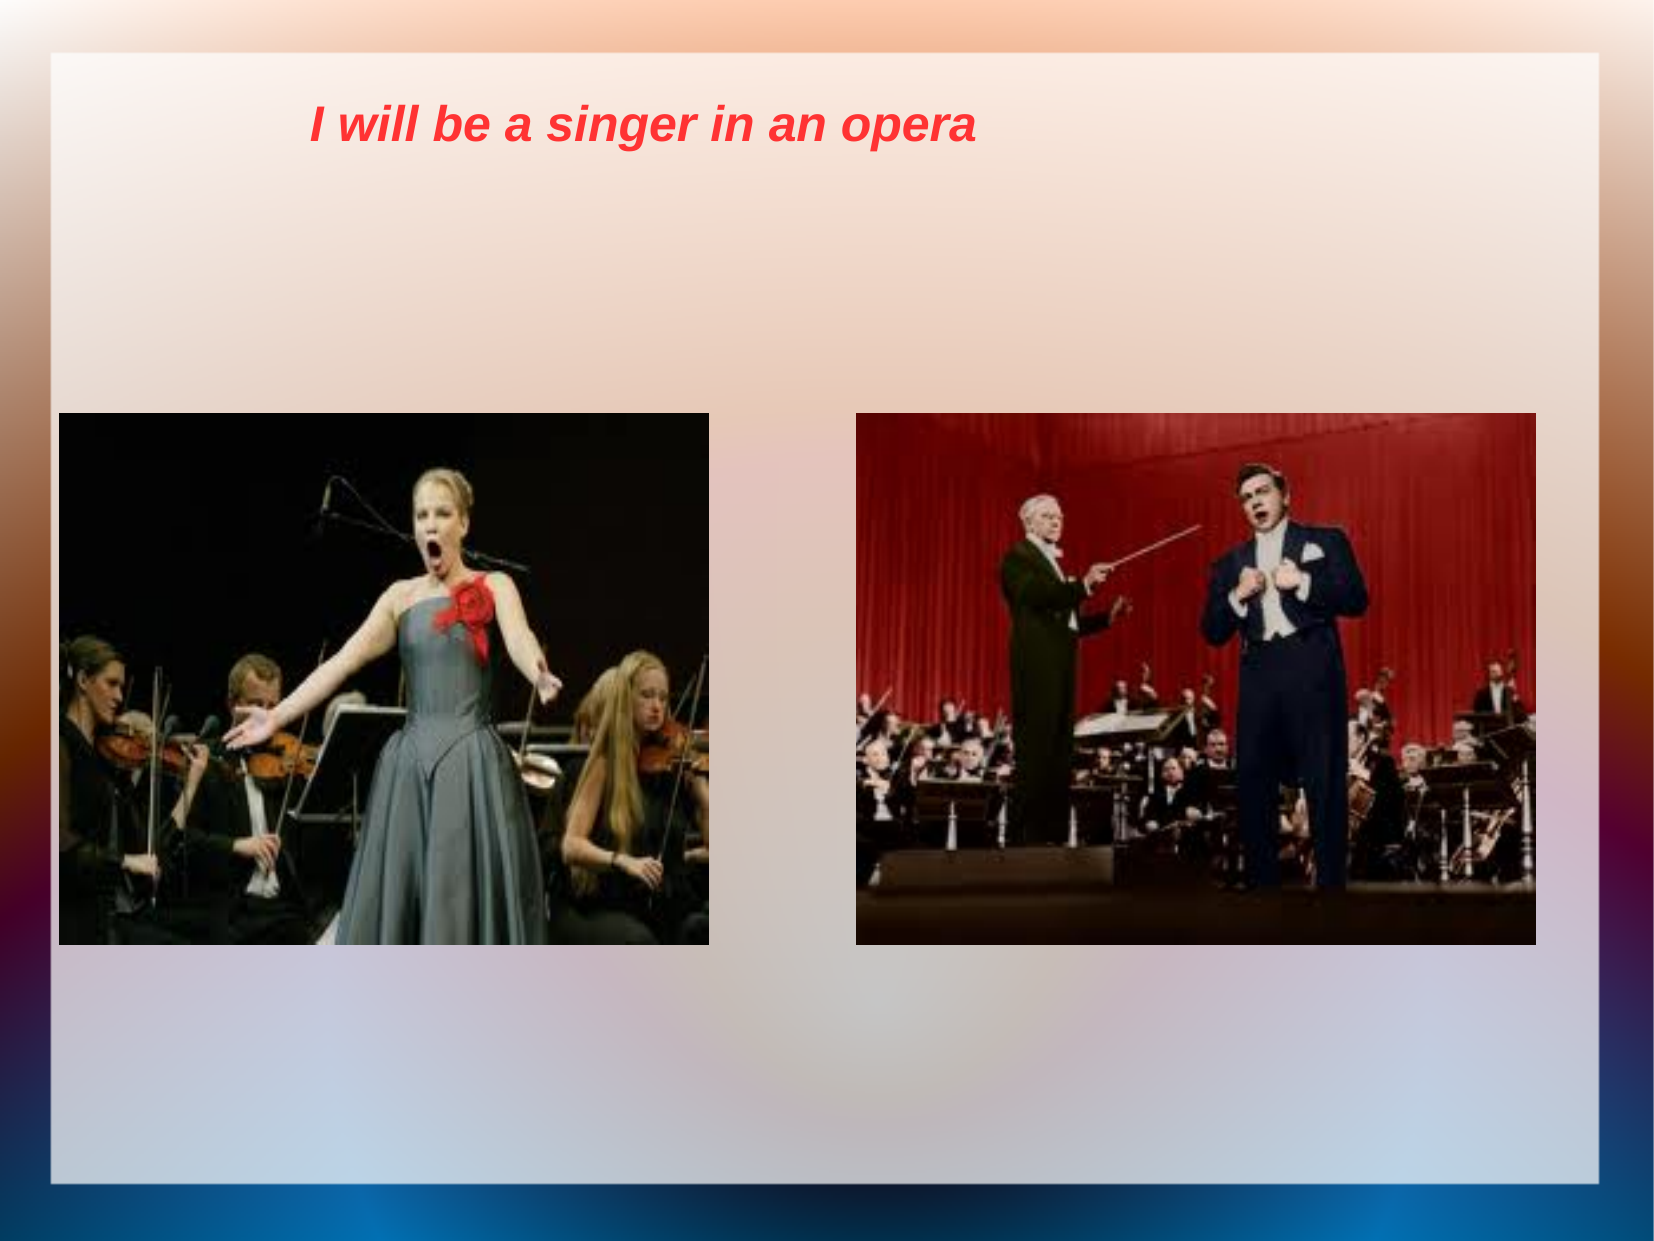

I will be a singer in an opera